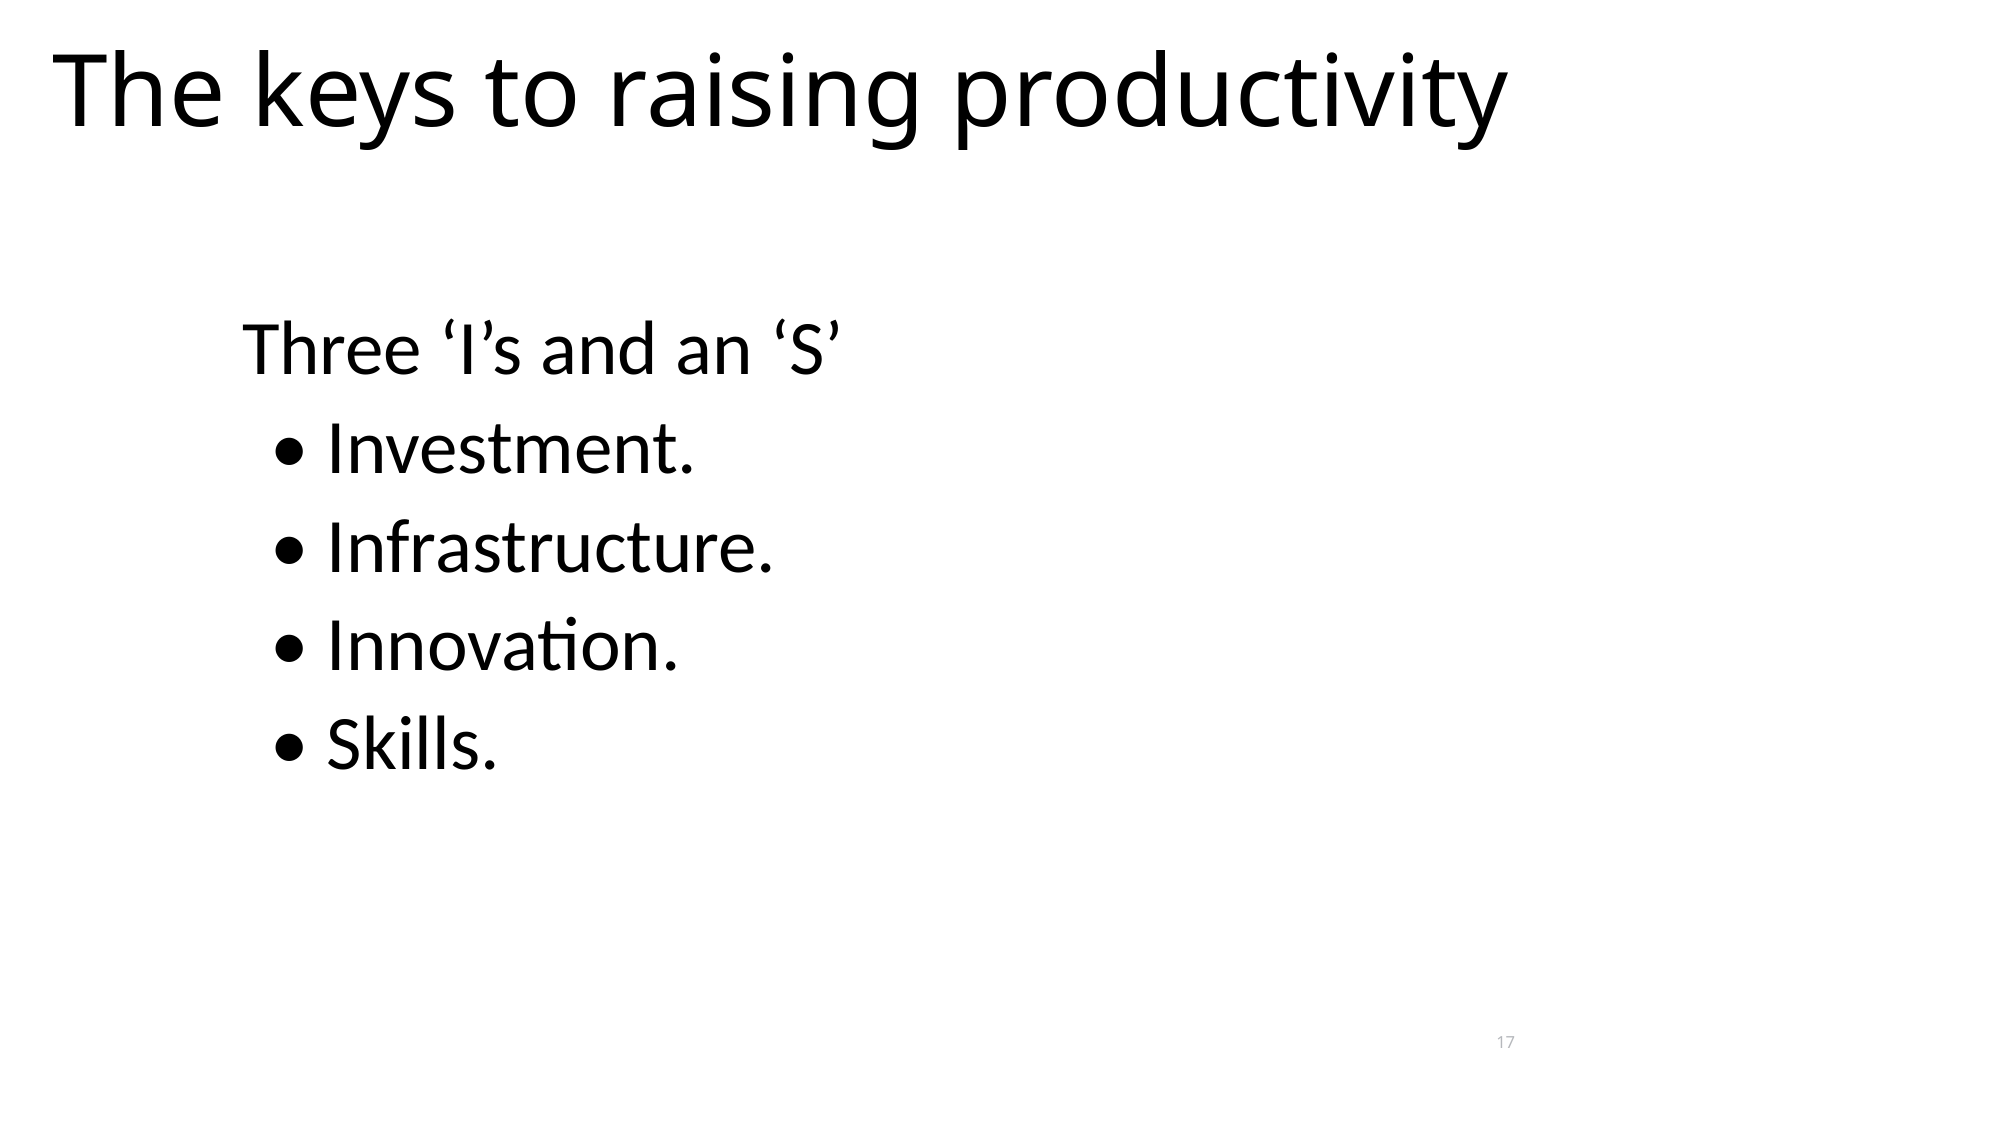

# The keys to raising productivity
 Three ‘I’s and an ‘S’
 • Investment.
 • Infrastructure.
 • Innovation.
 • Skills.